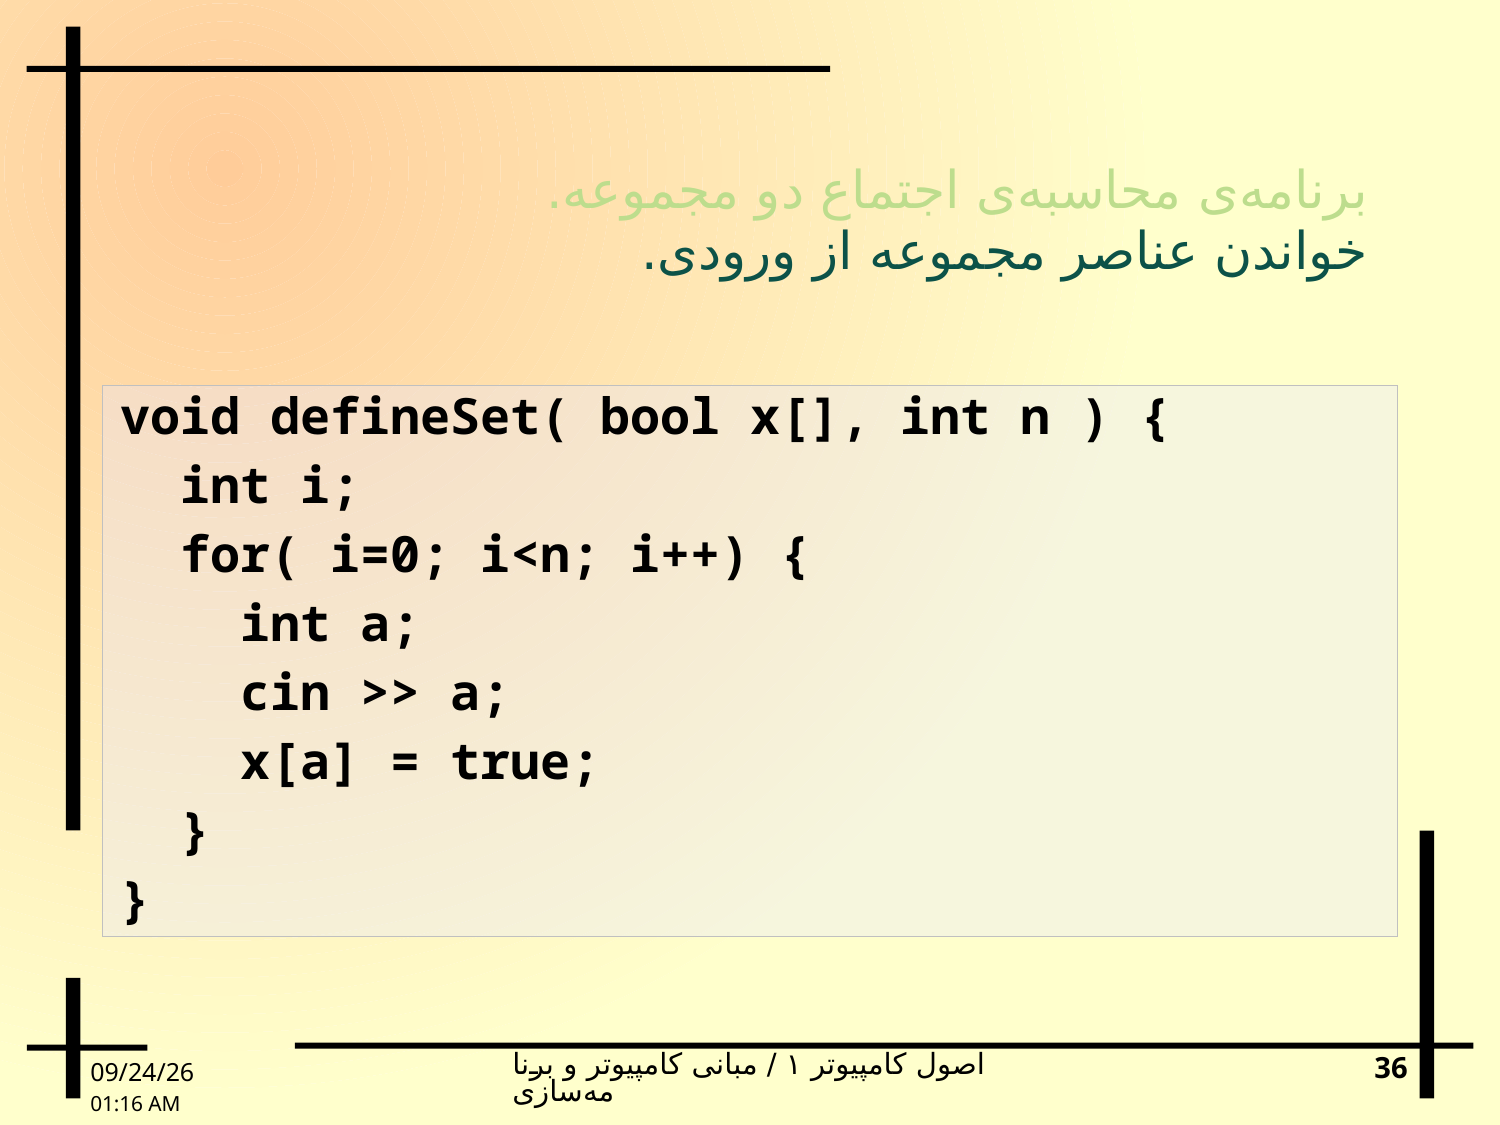

# برنامه‌ی محاسبه‌ی اجتماع دو مجموعه. خواندن عناصر مجموعه از ورودی.
void defineSet( bool x[], int n ) {
 int i;
 for( i=0; i<n; i++) {
 int a;
 cin >> a;
 x[a] = true;
 }
}
اصول کامپیوتر ۱ / مبانی کامپیوتر و برنامه‌سازی
36